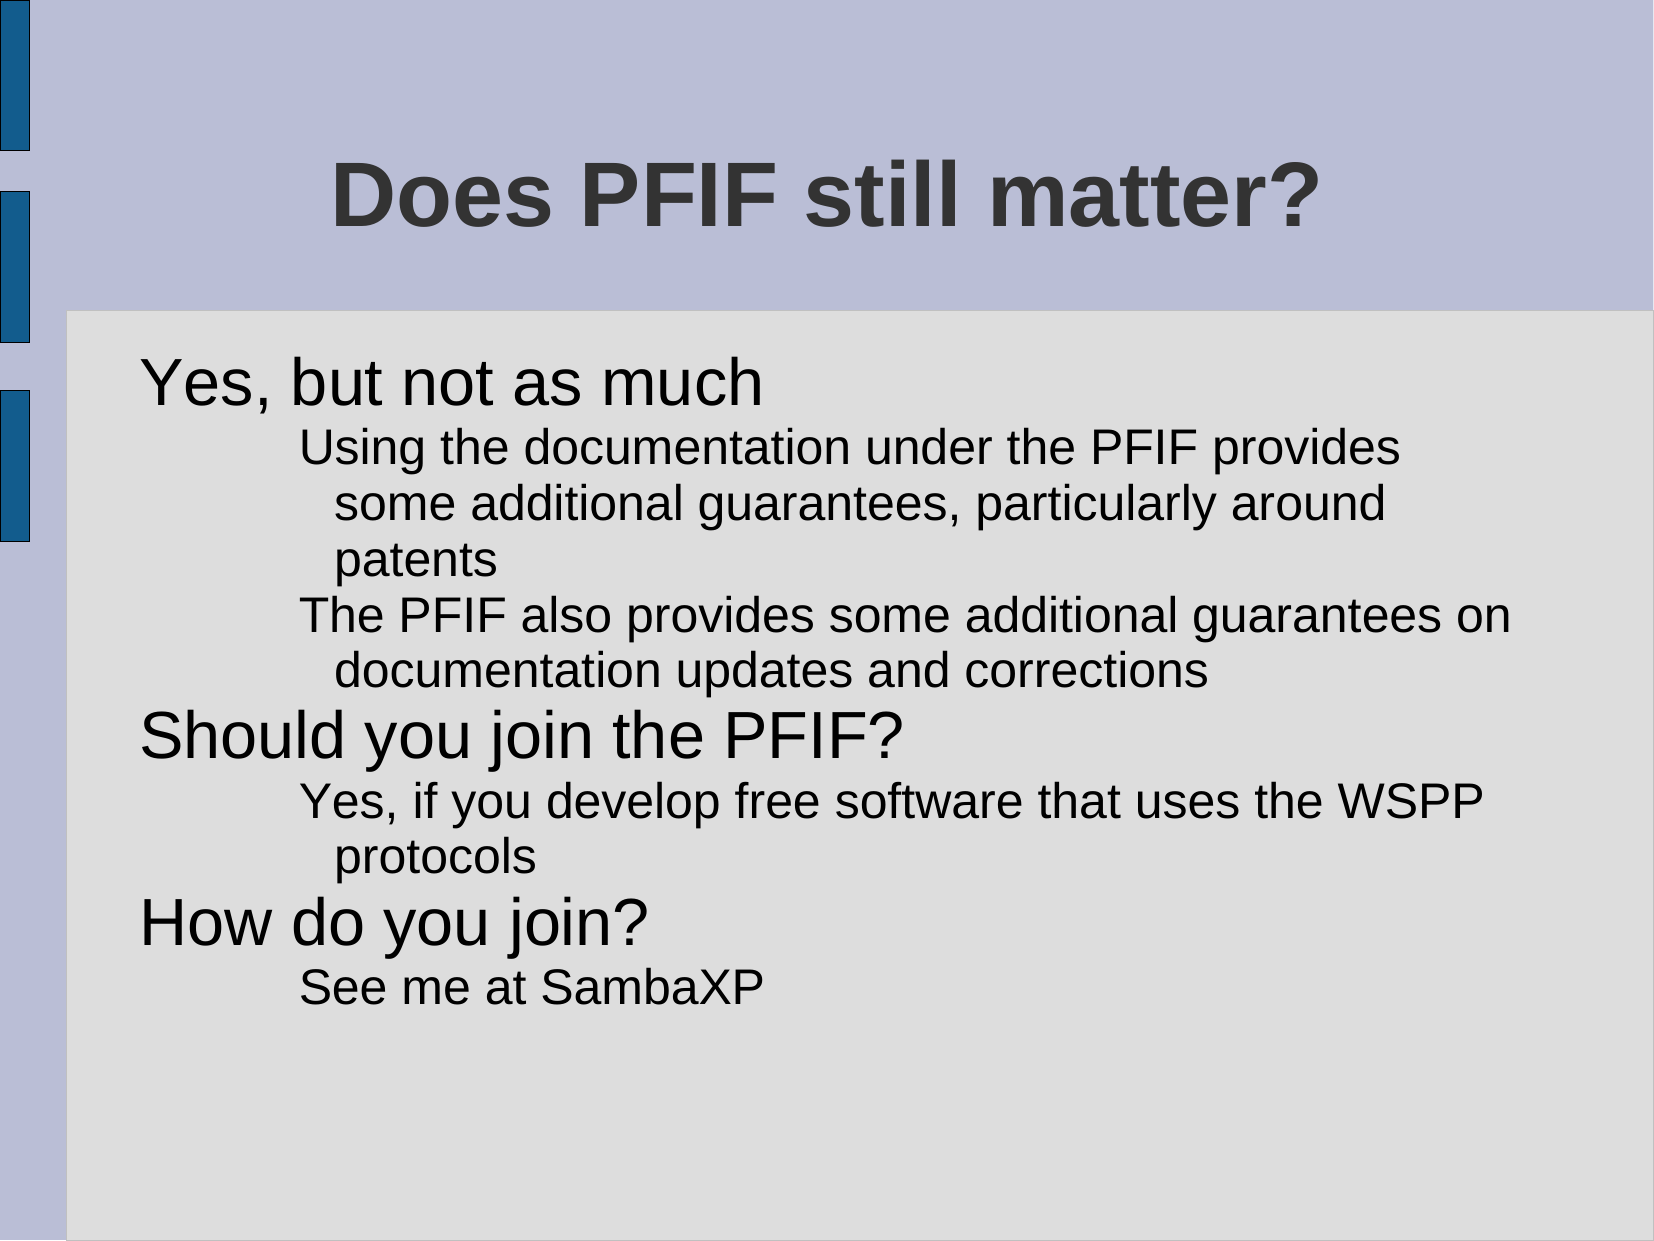

# Does PFIF still matter?
Yes, but not as much
Using the documentation under the PFIF provides some additional guarantees, particularly around patents
The PFIF also provides some additional guarantees on documentation updates and corrections
Should you join the PFIF?
Yes, if you develop free software that uses the WSPP protocols
How do you join?
See me at SambaXP